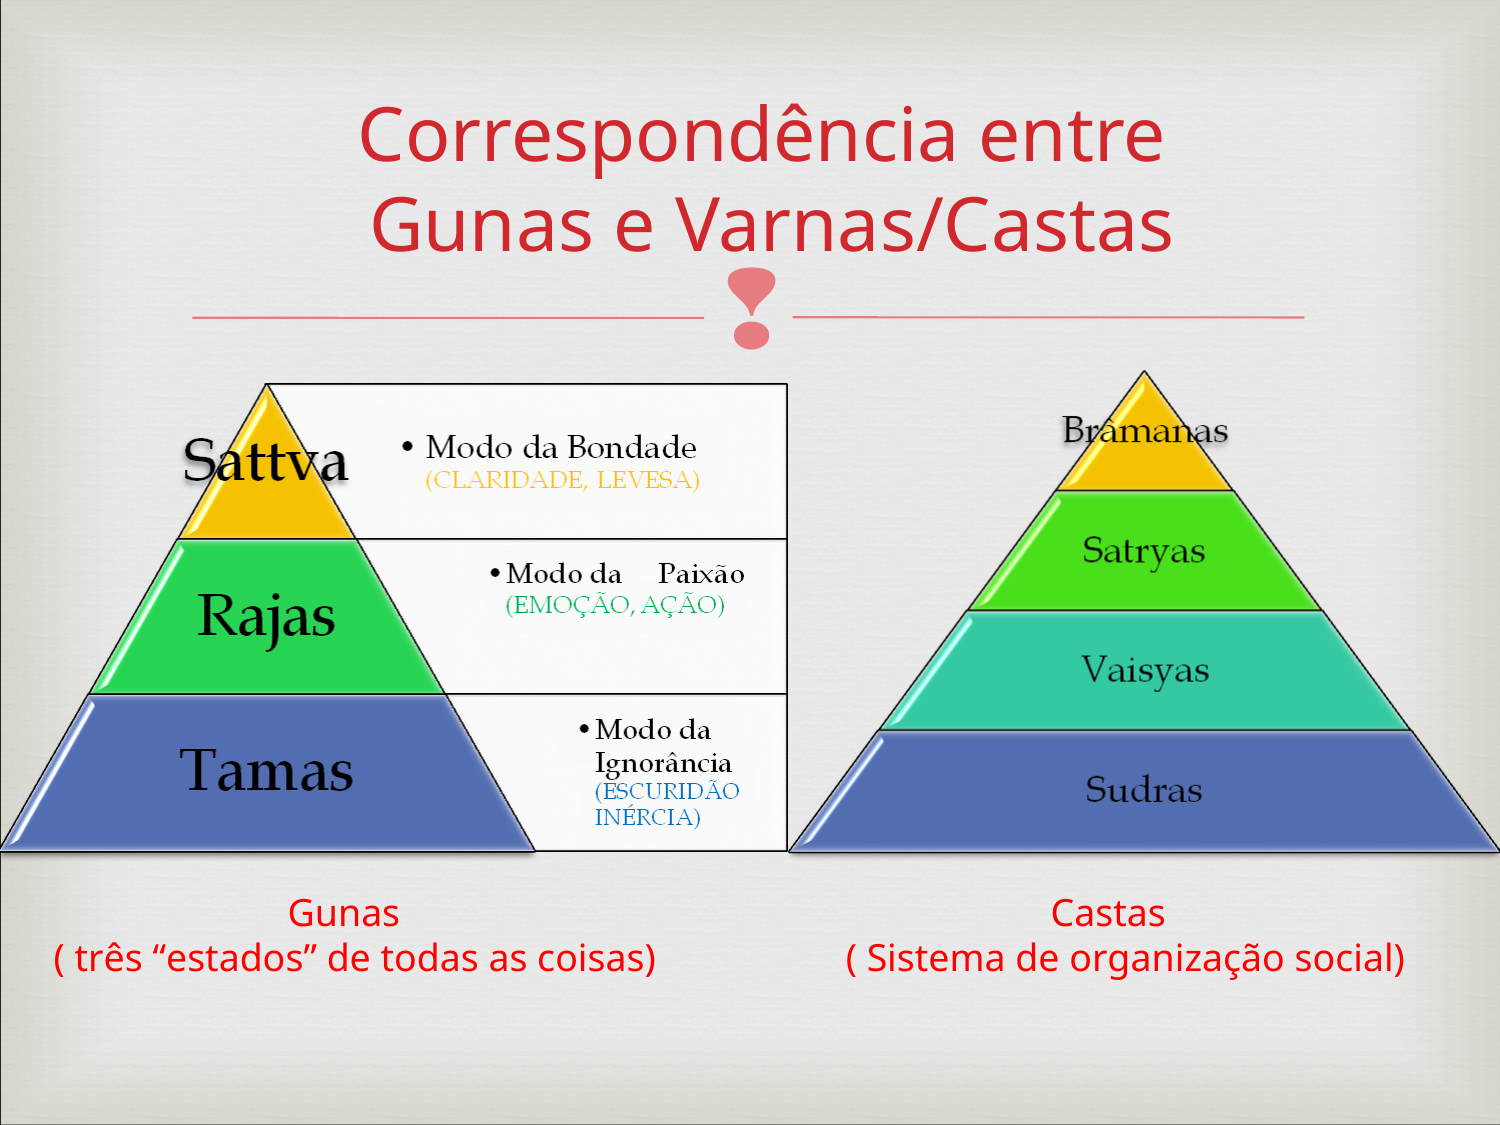

# Correspondência entre Gunas e Varnas/Castas
 Gunas
( três “estados” de todas as coisas)
 Castas
( Sistema de organização social)